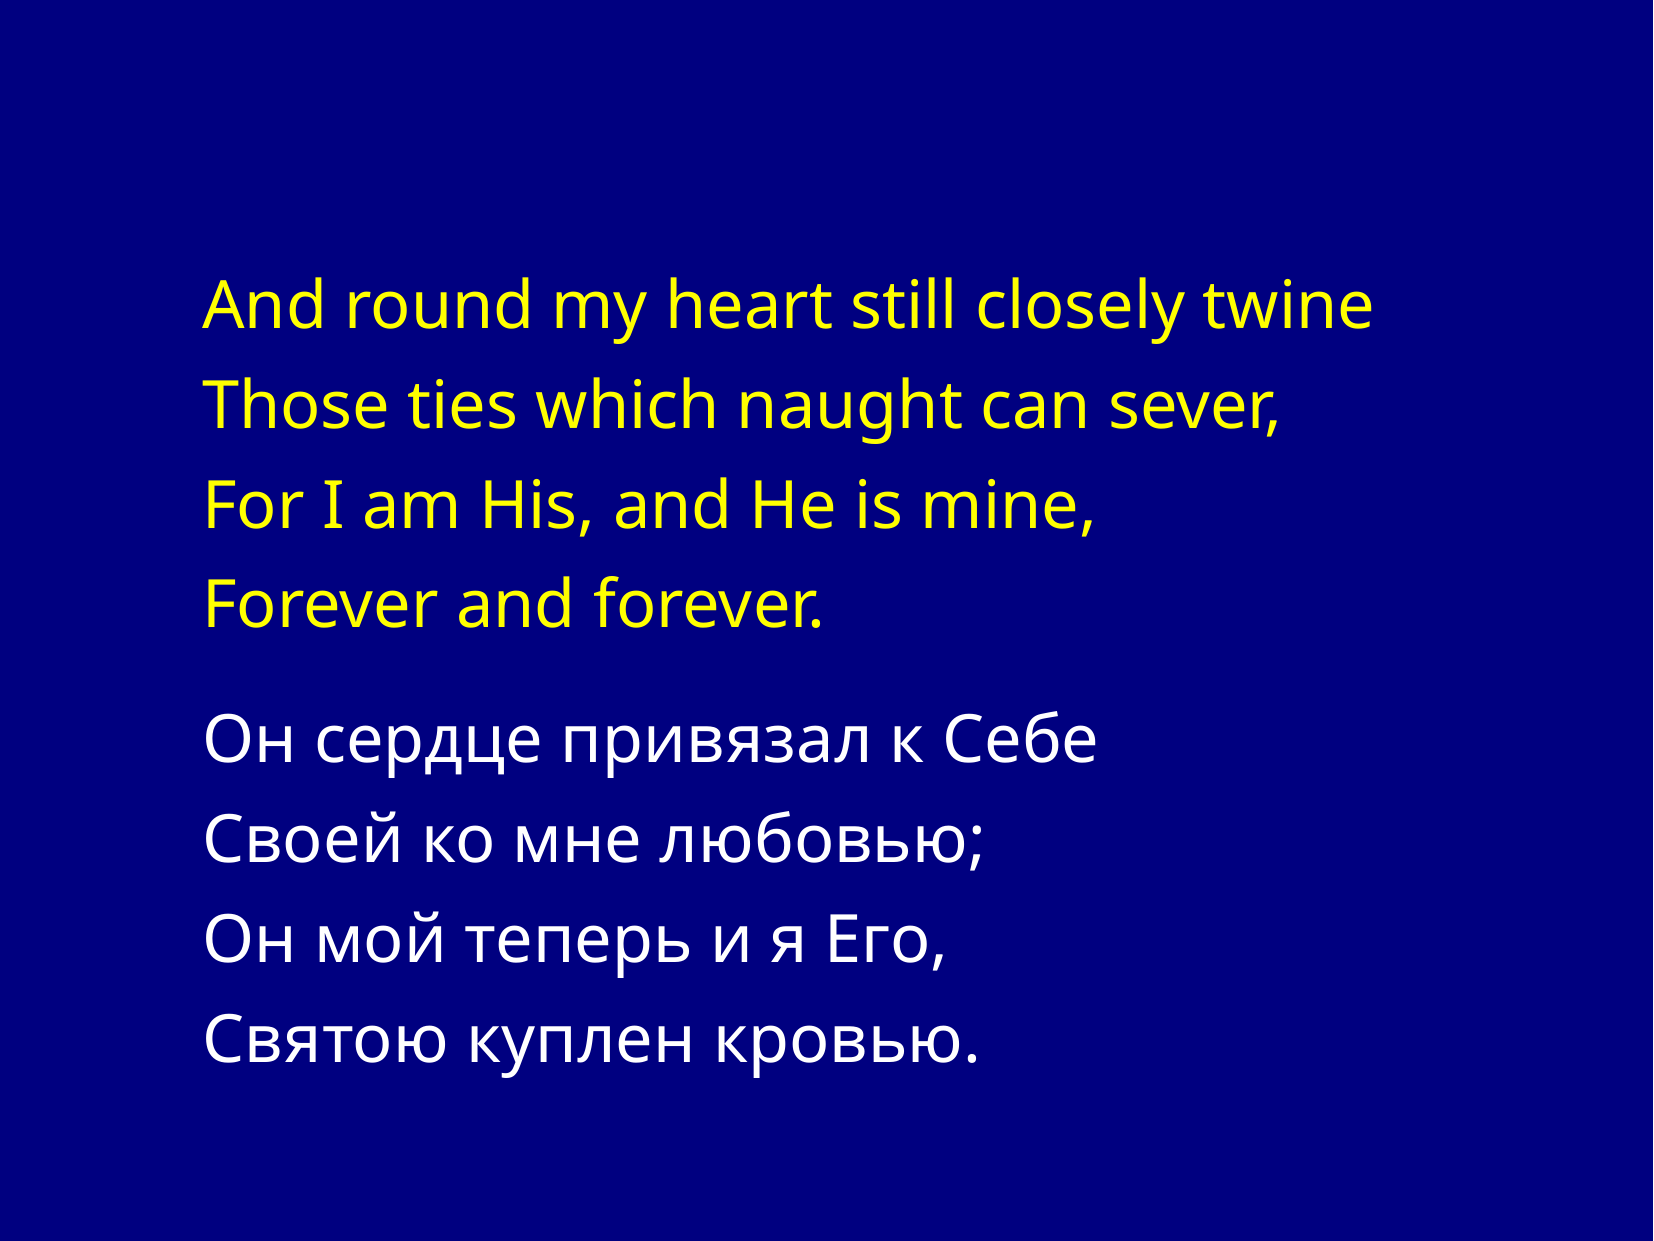

And round my heart still closely twine
	Those ties which naught can sever,
	For I am His, and He is mine,
	Forever and forever.
	Он сердце привязал к Себе
	Своей ко мне любовью;
	Он мой теперь и я Его,
	Святою куплен кровью.